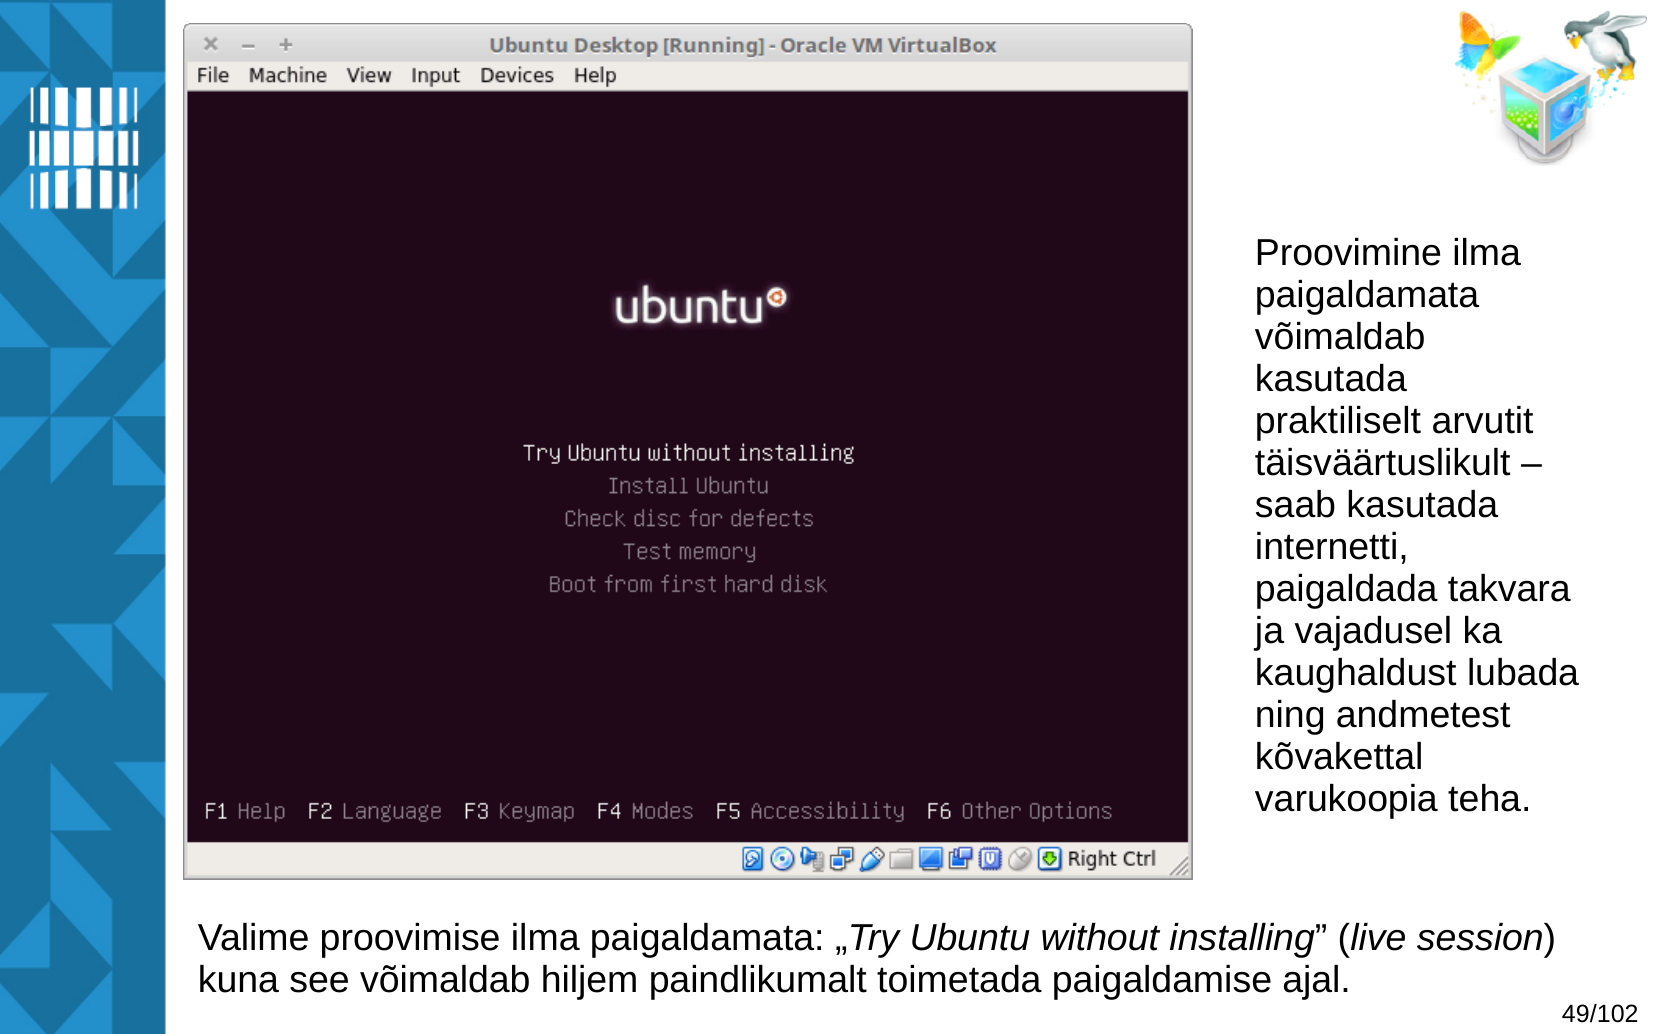

Proovimine ilma paigaldamata võimaldab kasutada praktiliselt arvutit täisväärtuslikult – saab kasutada internetti, paigaldada takvara ja vajadusel ka kaughaldust lubada ning andmetest kõvakettal varukoopia teha.
Valime proovimise ilma paigaldamata: „Try Ubuntu without installing” (live session) kuna see võimaldab hiljem paindlikumalt toimetada paigaldamise ajal.